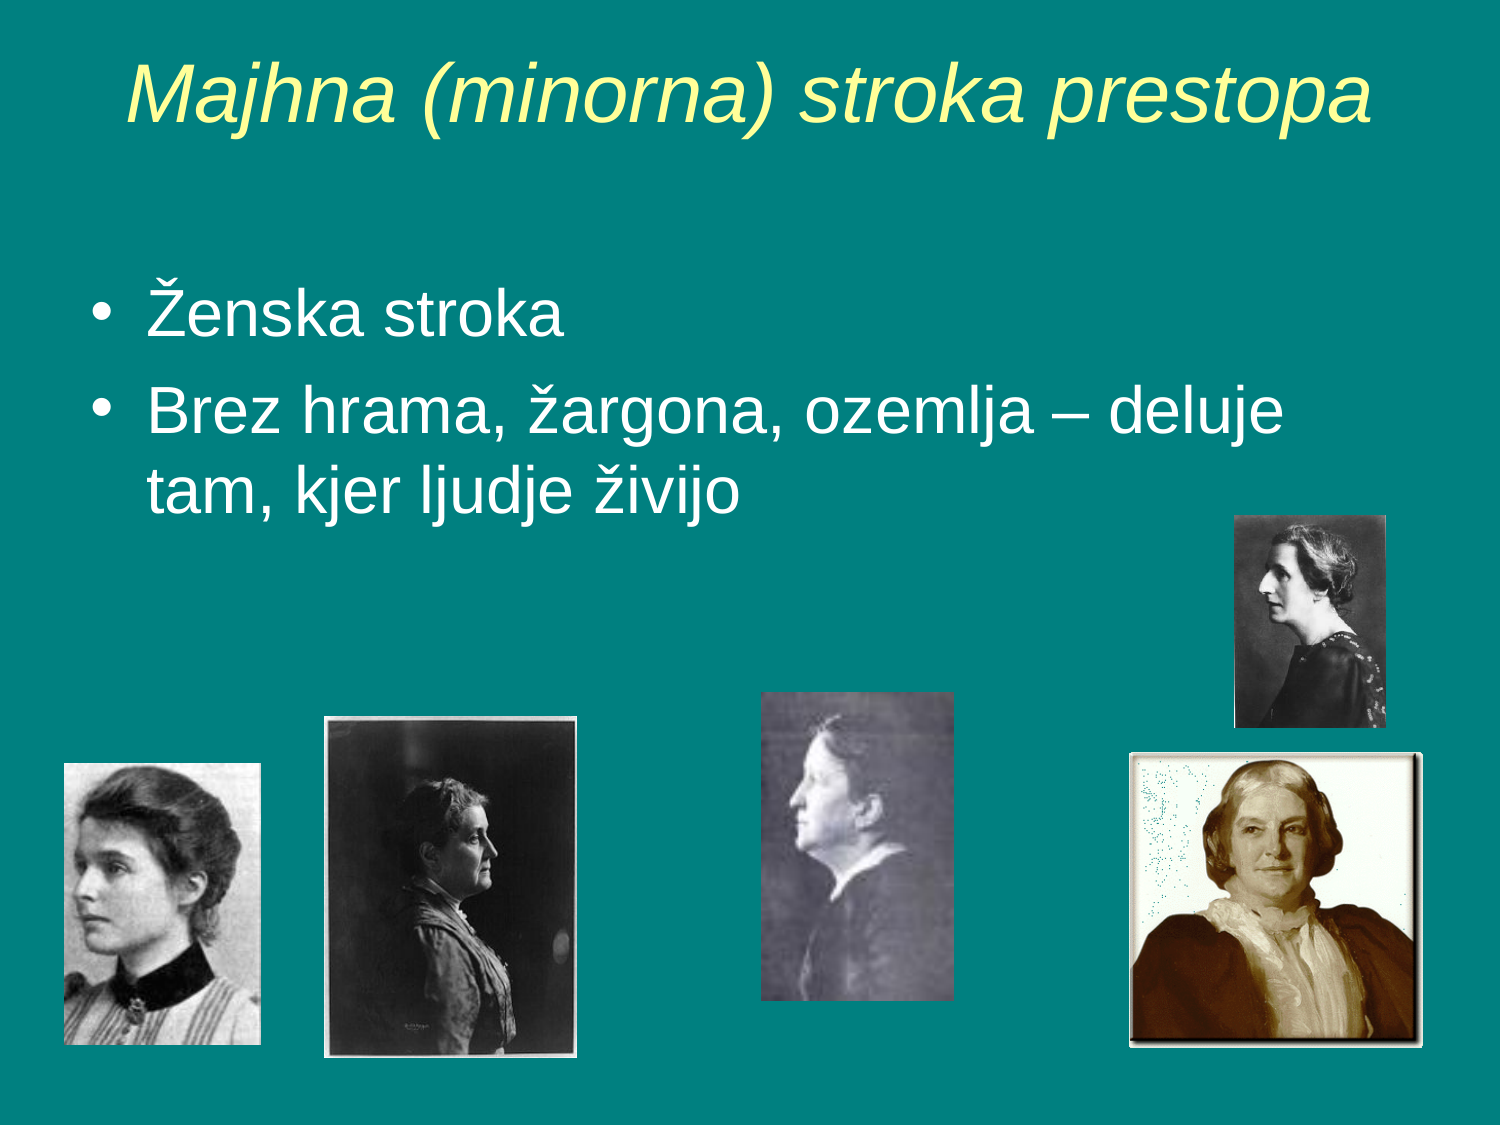

# Majhna (minorna) stroka prestopa
Ženska stroka
Brez hrama, žargona, ozemlja – deluje tam, kjer ljudje živijo